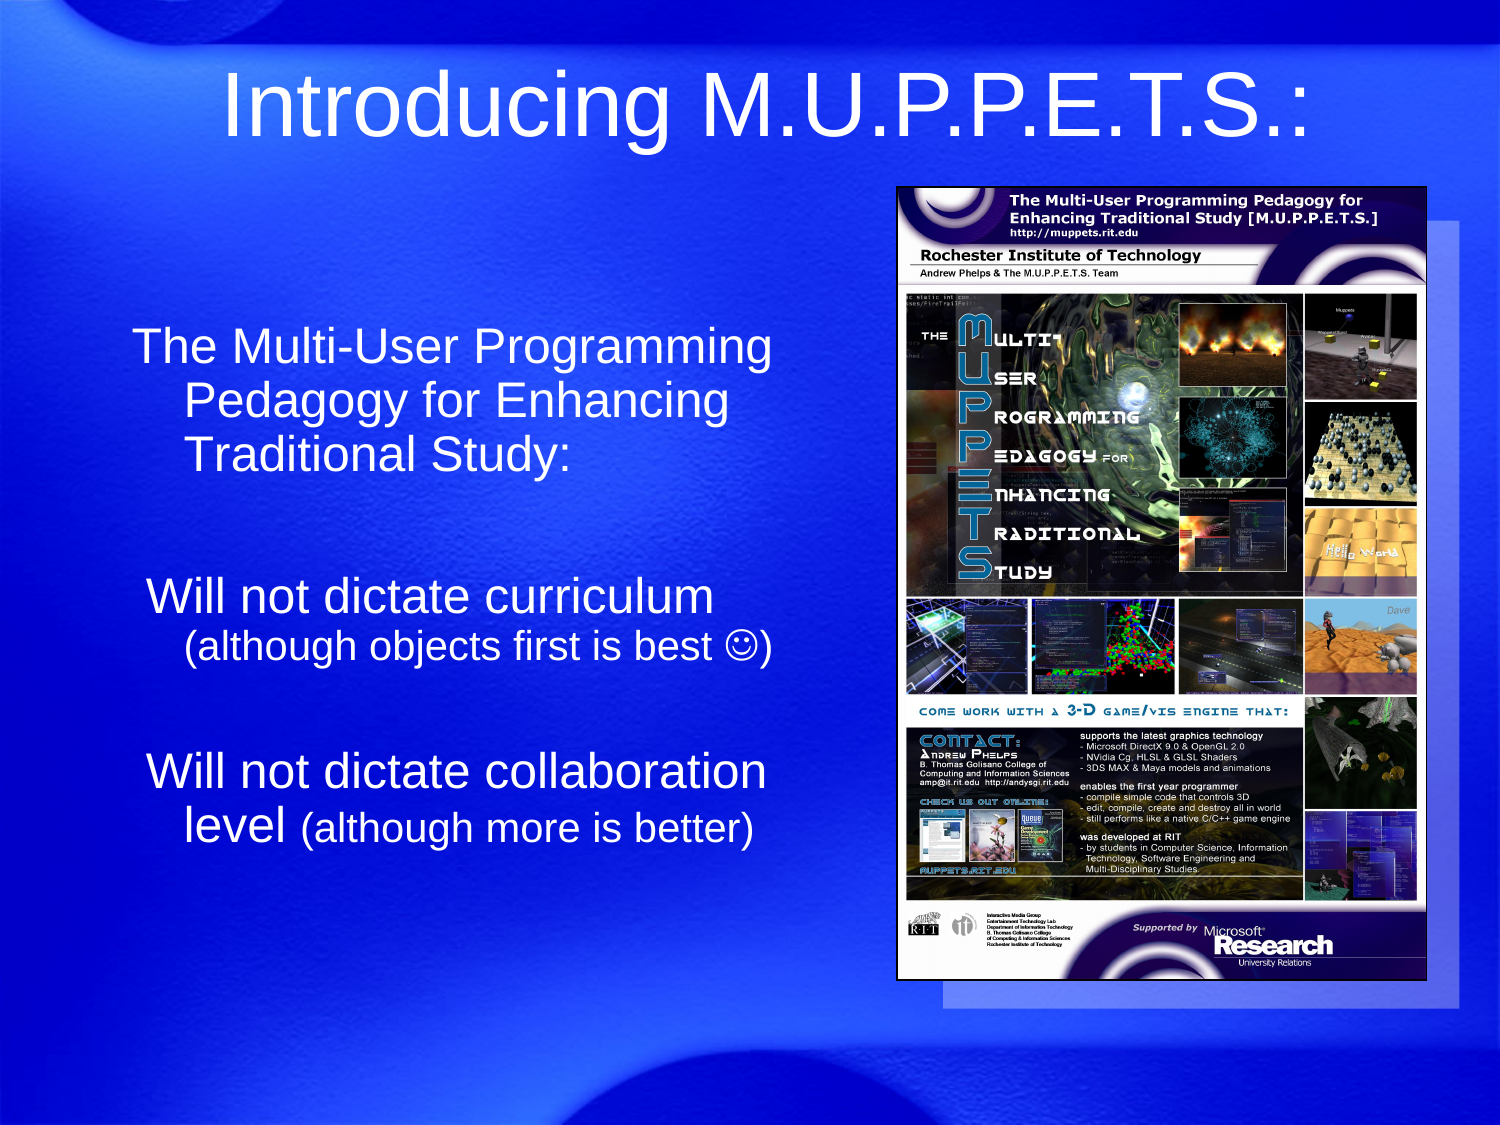

# Introducing M.U.P.P.E.T.S.:
 The Multi-User Programming Pedagogy for Enhancing Traditional Study:
 Will not dictate curriculum (although objects first is best )
 Will not dictate collaboration level (although more is better)